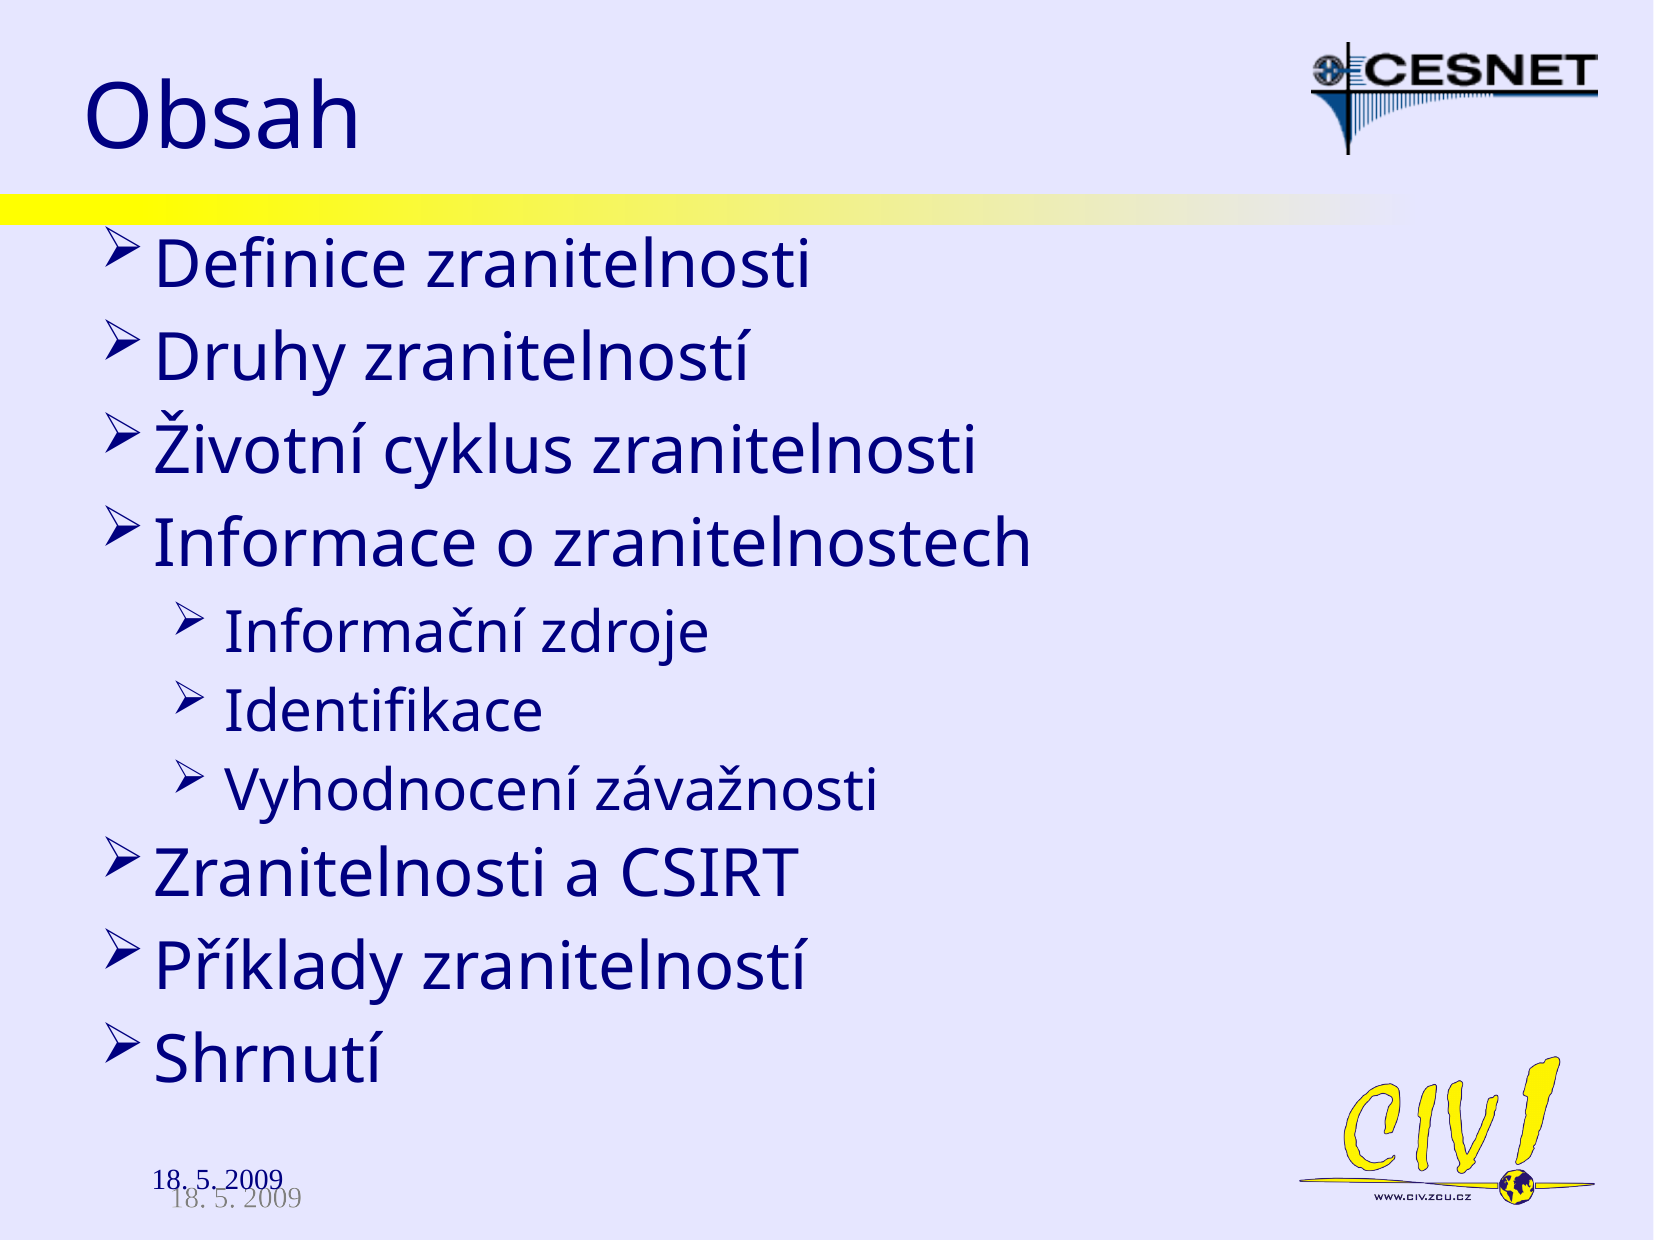

# Obsah
Definice zranitelnosti
Druhy zranitelností
Životní cyklus zranitelnosti
Informace o zranitelnostech
Informační zdroje
Identifikace
Vyhodnocení závažnosti
Zranitelnosti a CSIRT
Příklady zranitelností
Shrnutí
18. 5. 2009